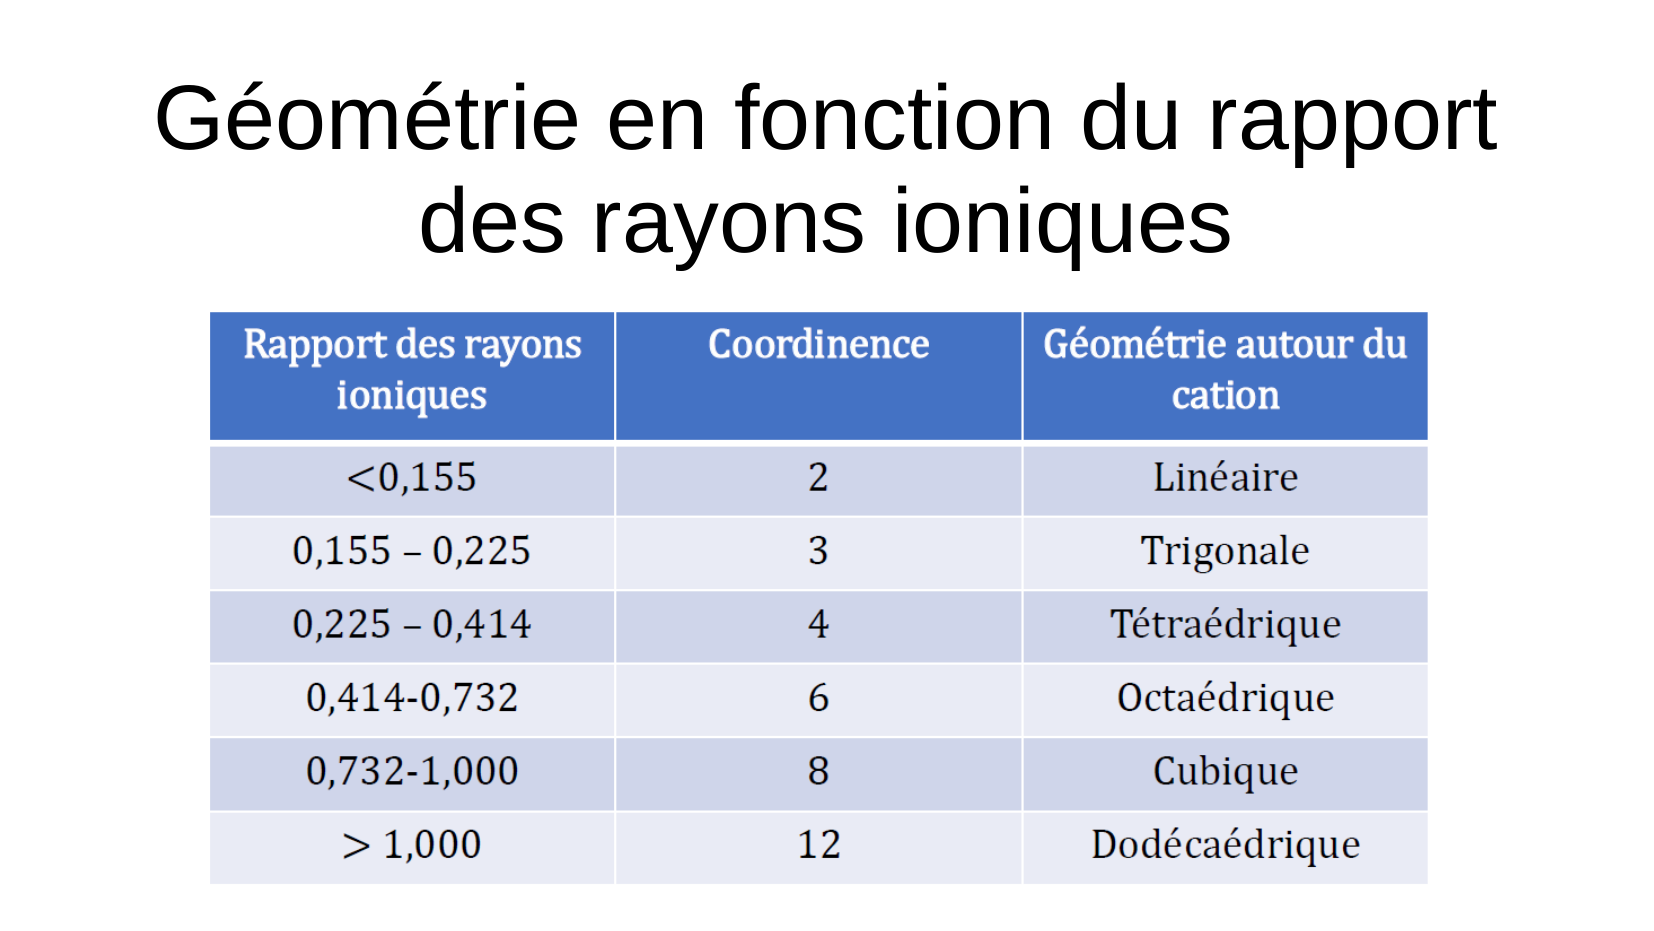

# Géométrie en fonction du rapport des rayons ioniques